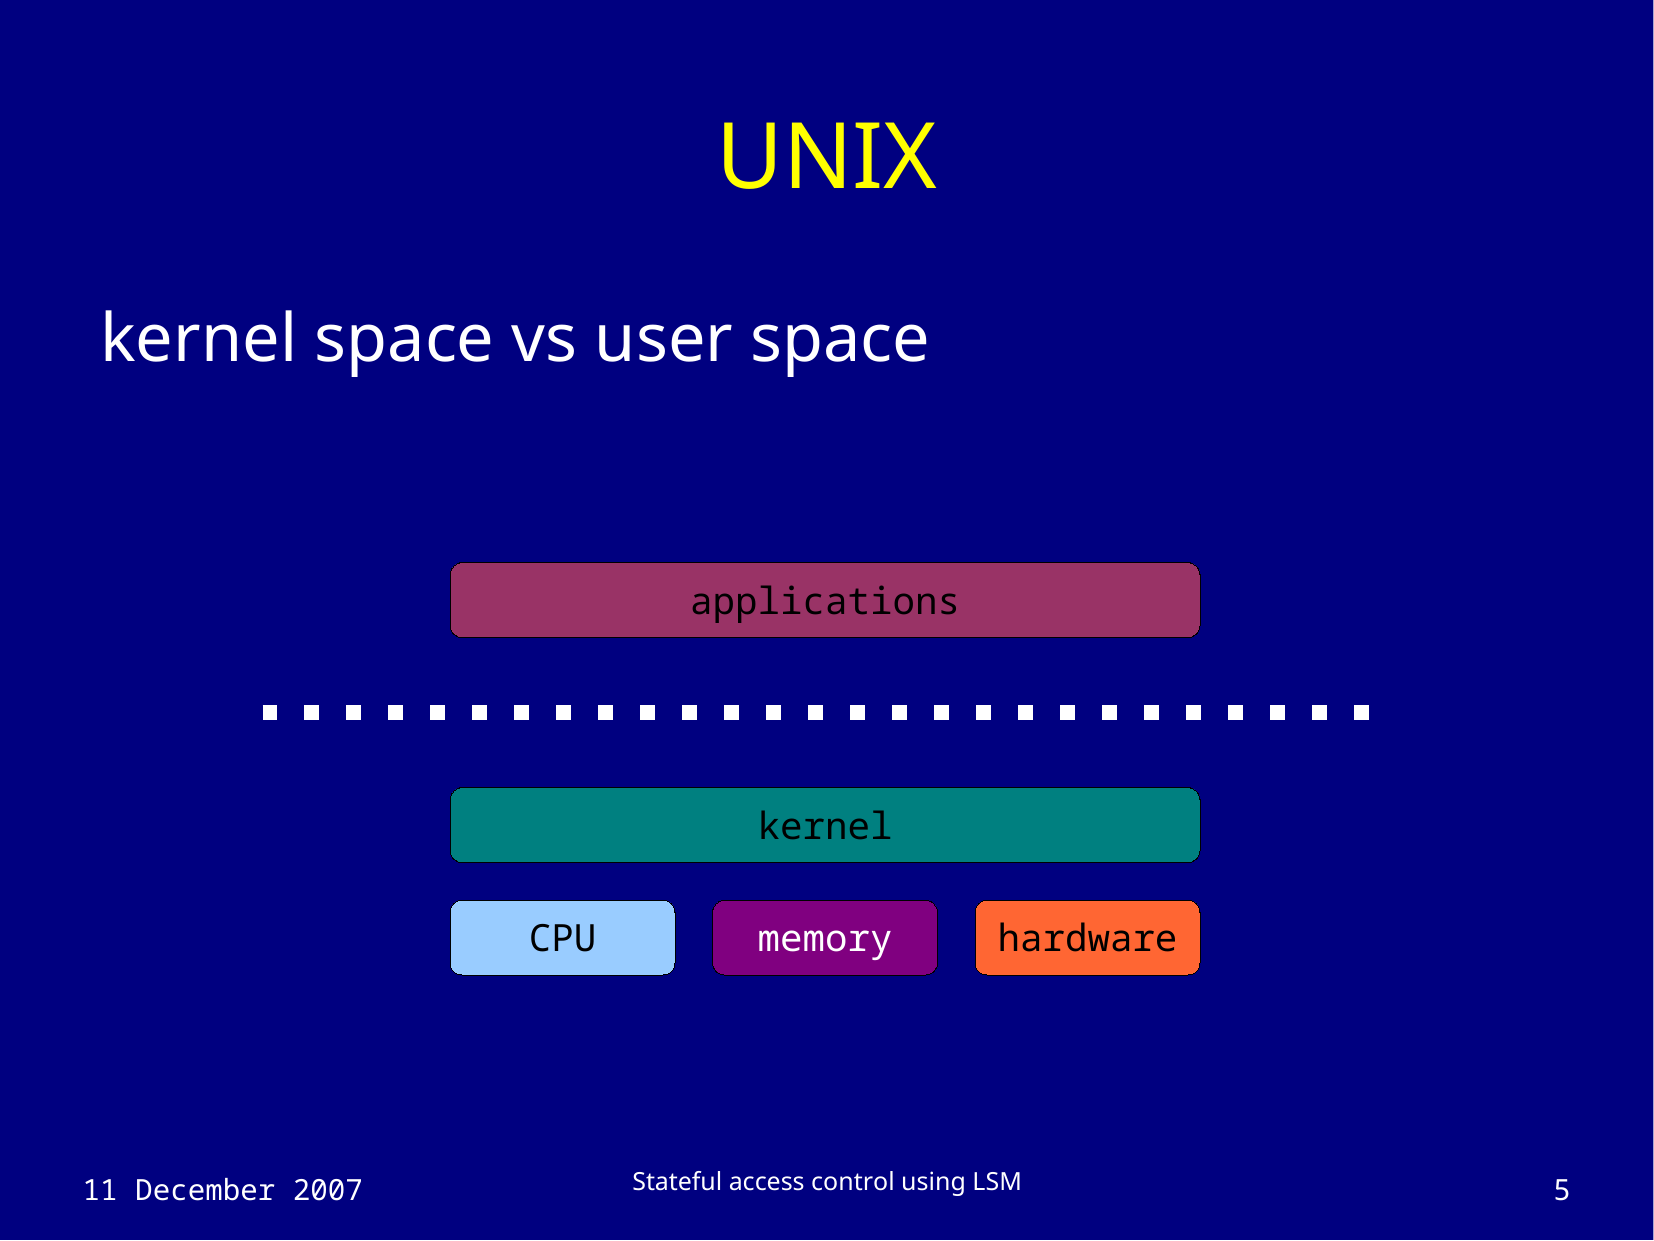

# UNIX
kernel space vs user space
applications
kernel
CPU
memory
hardware
11 December 2007
Stateful access control using LSM
5